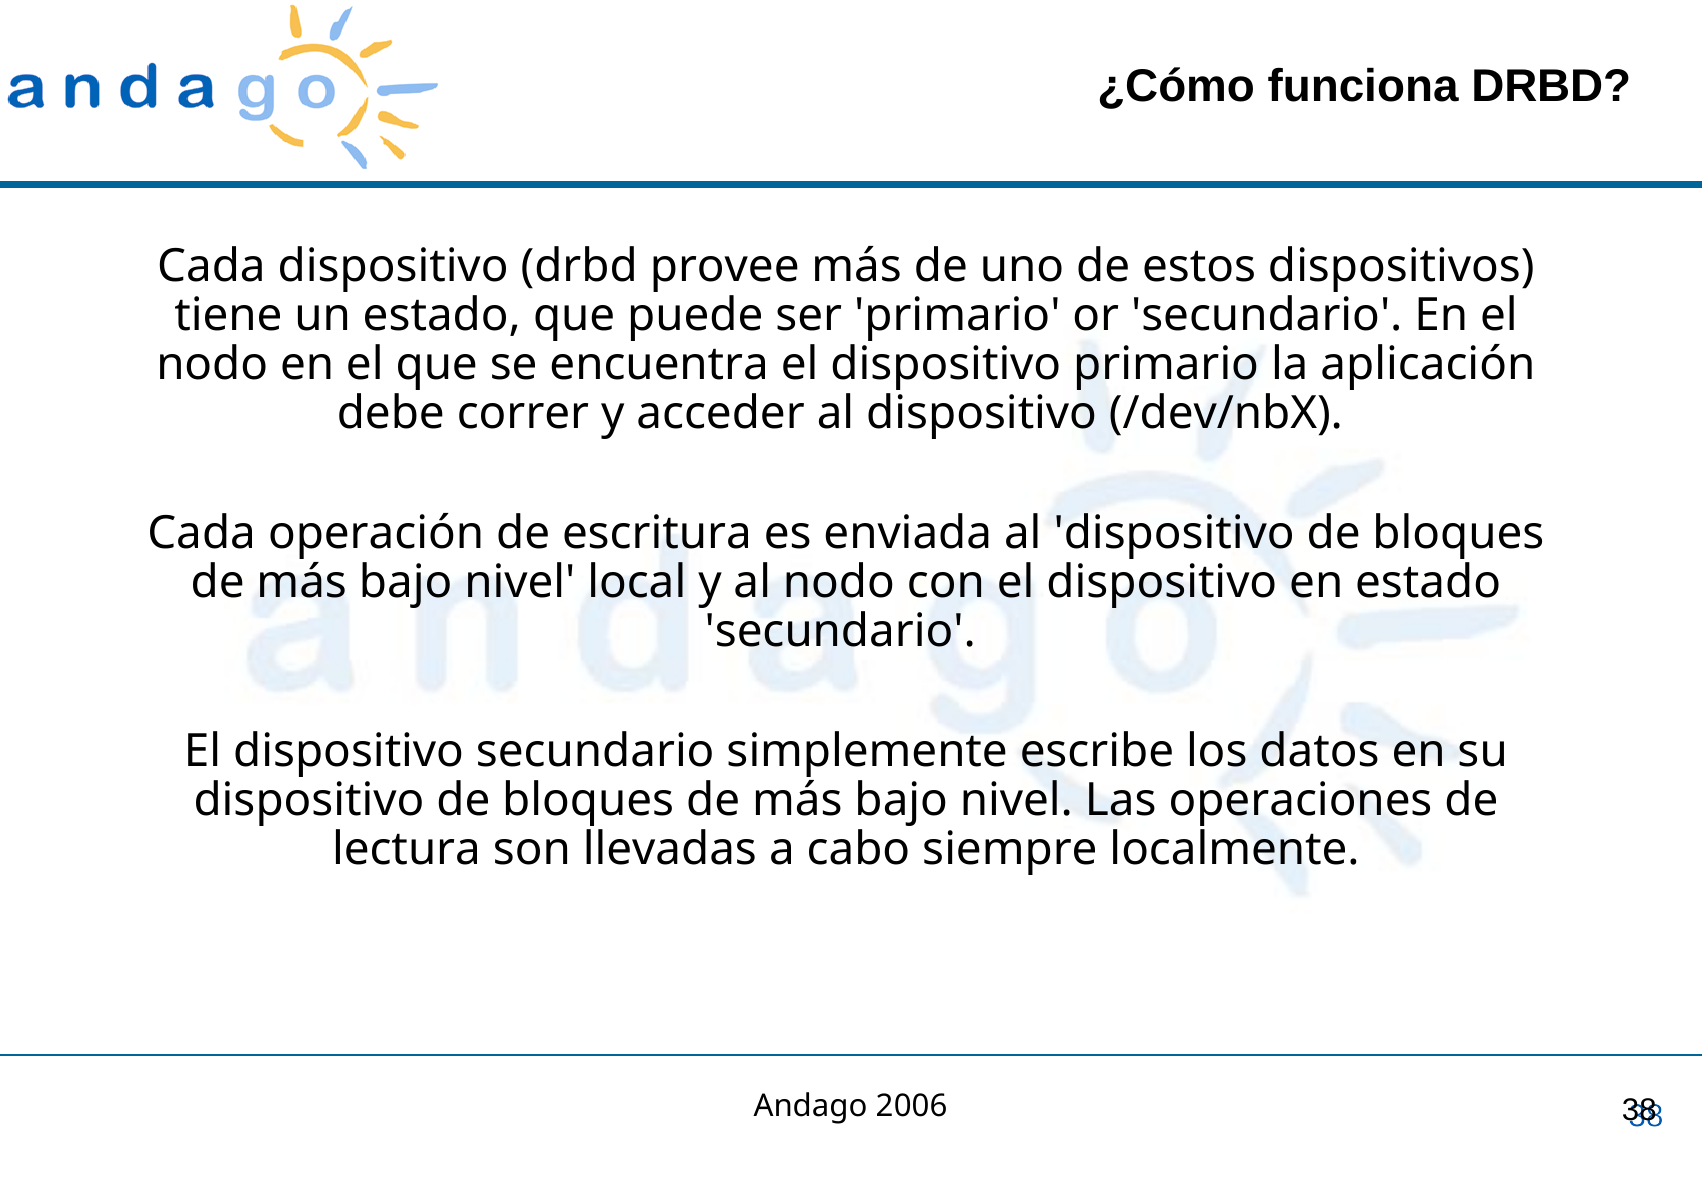

# ¿Cómo funciona DRBD?
Cada dispositivo (drbd provee más de uno de estos dispositivos) tiene un estado, que puede ser 'primario' or 'secundario'. En el nodo en el que se encuentra el dispositivo primario la aplicación debe correr y acceder al dispositivo (/dev/nbX).
Cada operación de escritura es enviada al 'dispositivo de bloques de más bajo nivel' local y al nodo con el dispositivo en estado 'secundario'.
El dispositivo secundario simplemente escribe los datos en su dispositivo de bloques de más bajo nivel. Las operaciones de lectura son llevadas a cabo siempre localmente.